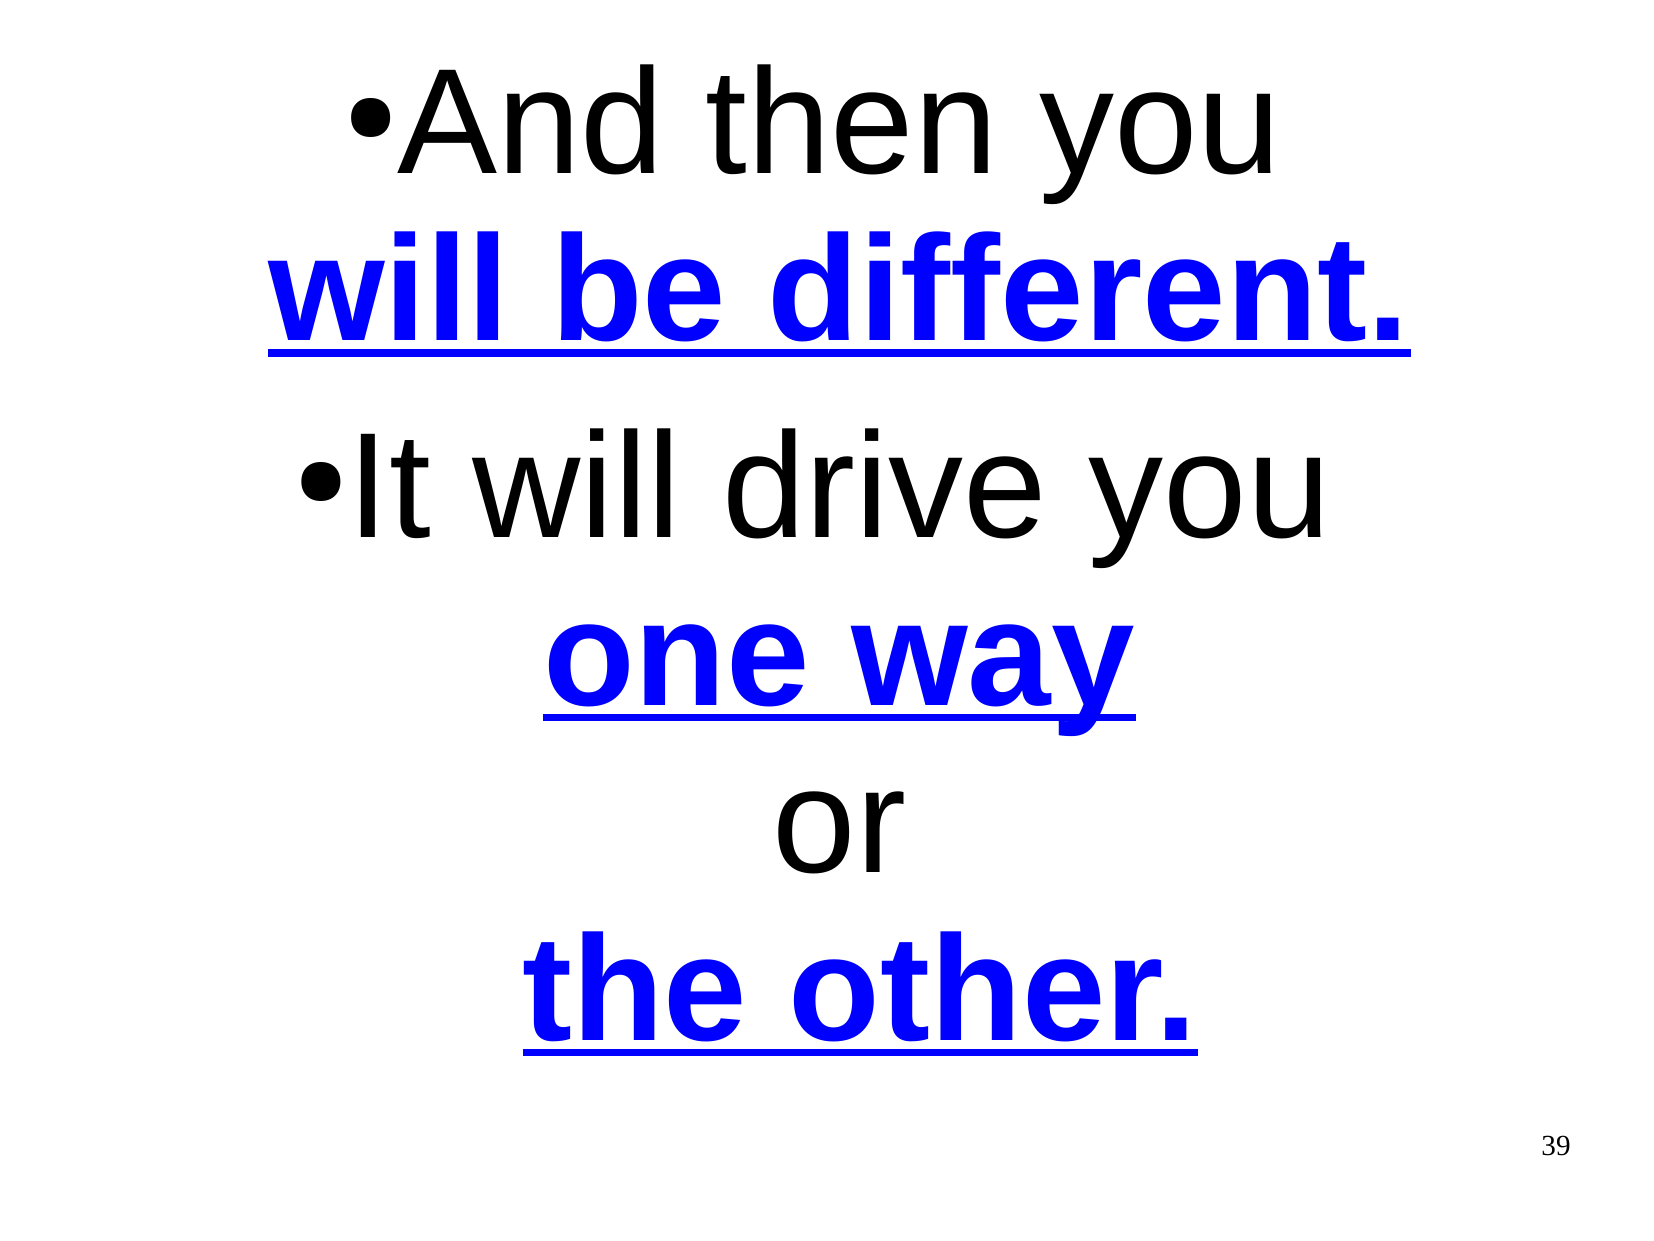

# And then you will be different.
It will drive you
one way
or
the other.
39